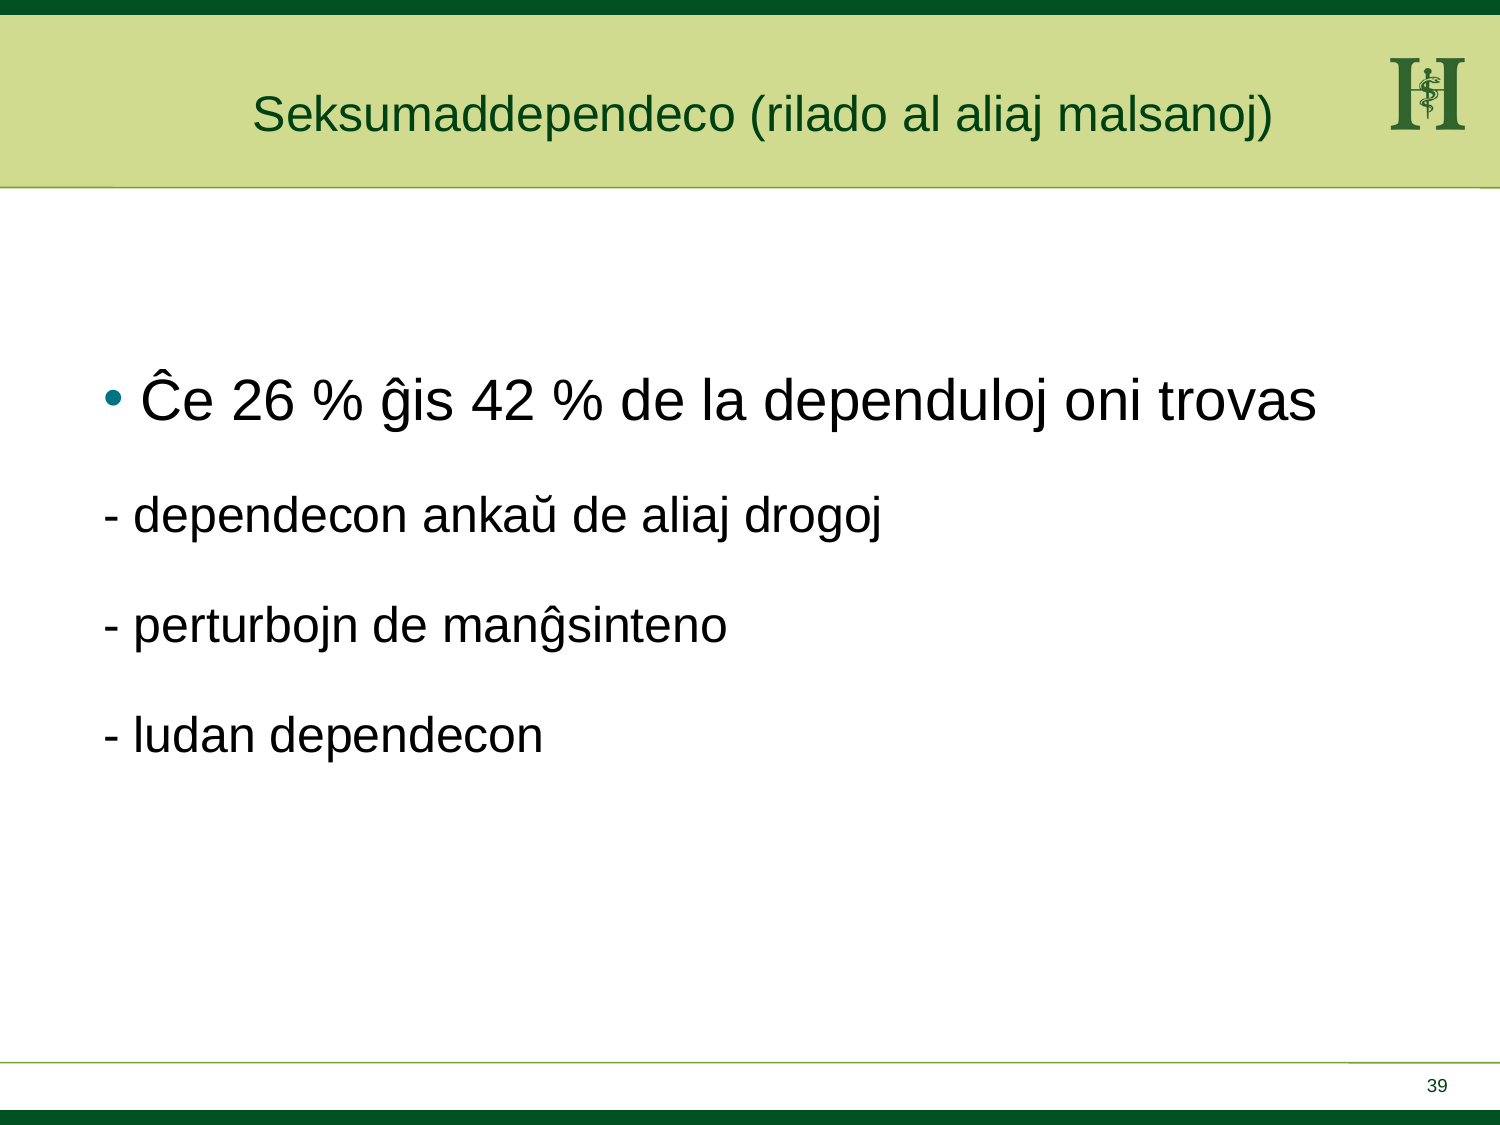

# Seksumaddependeco (rilado al aliaj malsanoj)
Ĉe 26 % ĝis 42 % de la dependuloj oni trovas
- dependecon ankaŭ de aliaj drogoj
- perturbojn de manĝsinteno
- ludan dependecon